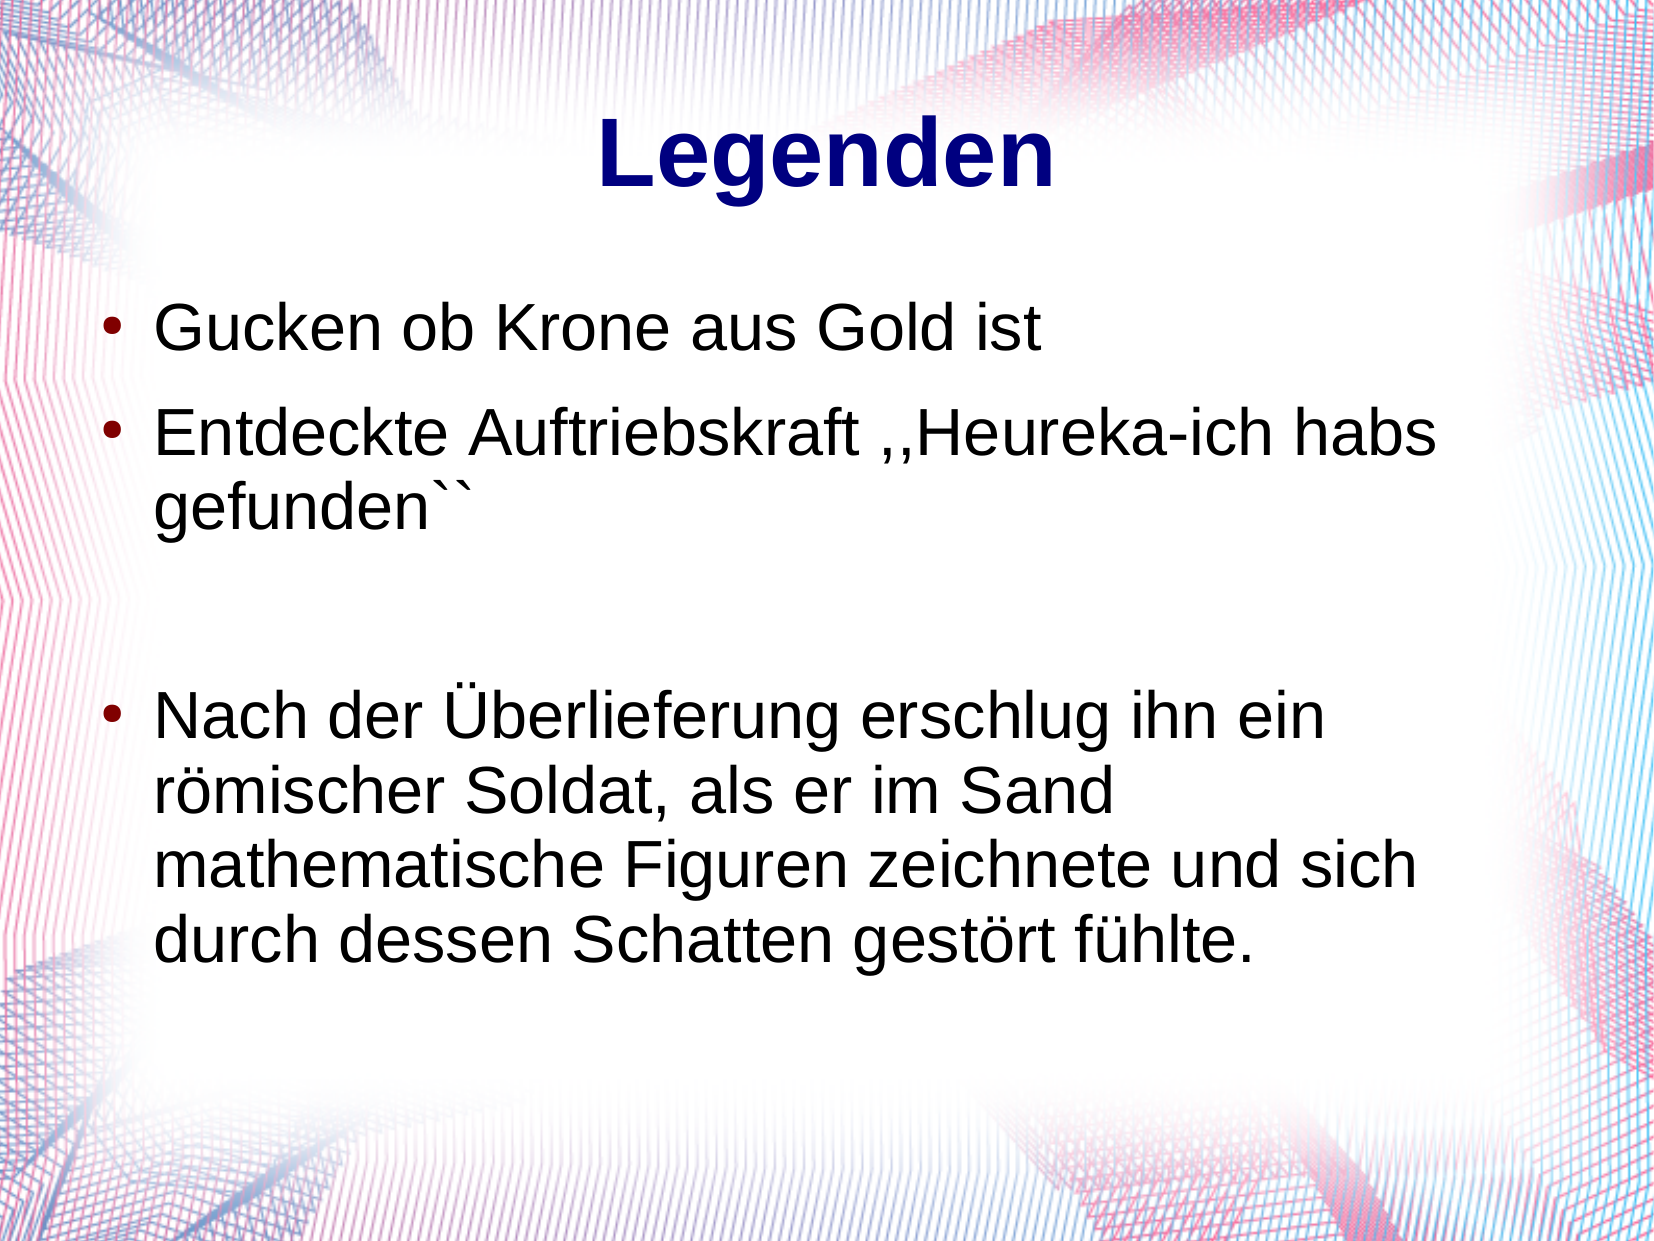

# Legenden
Gucken ob Krone aus Gold ist
Entdeckte Auftriebskraft ,,Heureka-ich habs gefunden``
Nach der Überlieferung erschlug ihn ein römischer Soldat, als er im Sand mathematische Figuren zeichnete und sich durch dessen Schatten gestört fühlte.